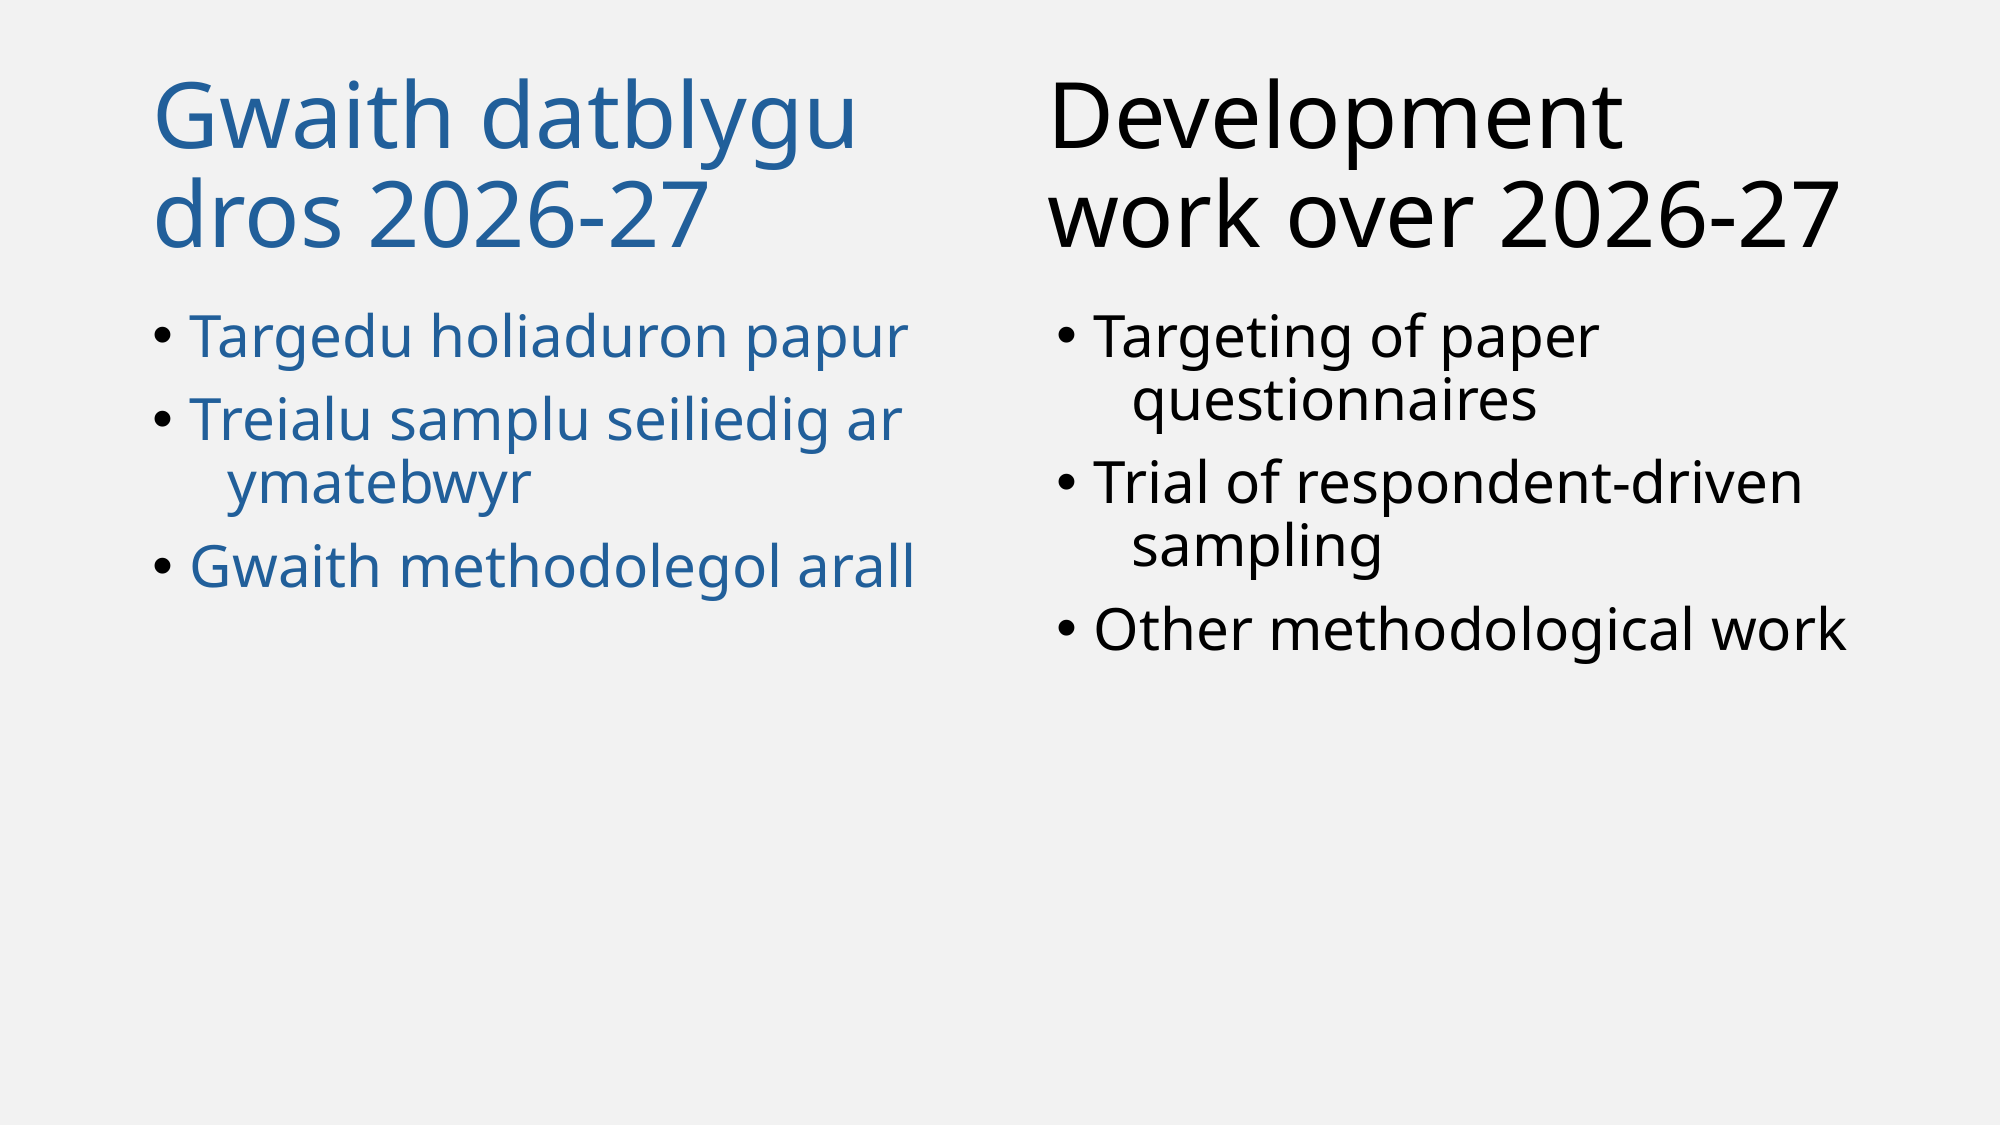

Gwaith datblygu dros 2026-27
# Development work over 2026-27
Targedu holiaduron papur
Treialu samplu seiliedig ar ymatebwyr
Gwaith methodolegol arall
Targeting of paper questionnaires
Trial of respondent-driven sampling
Other methodological work